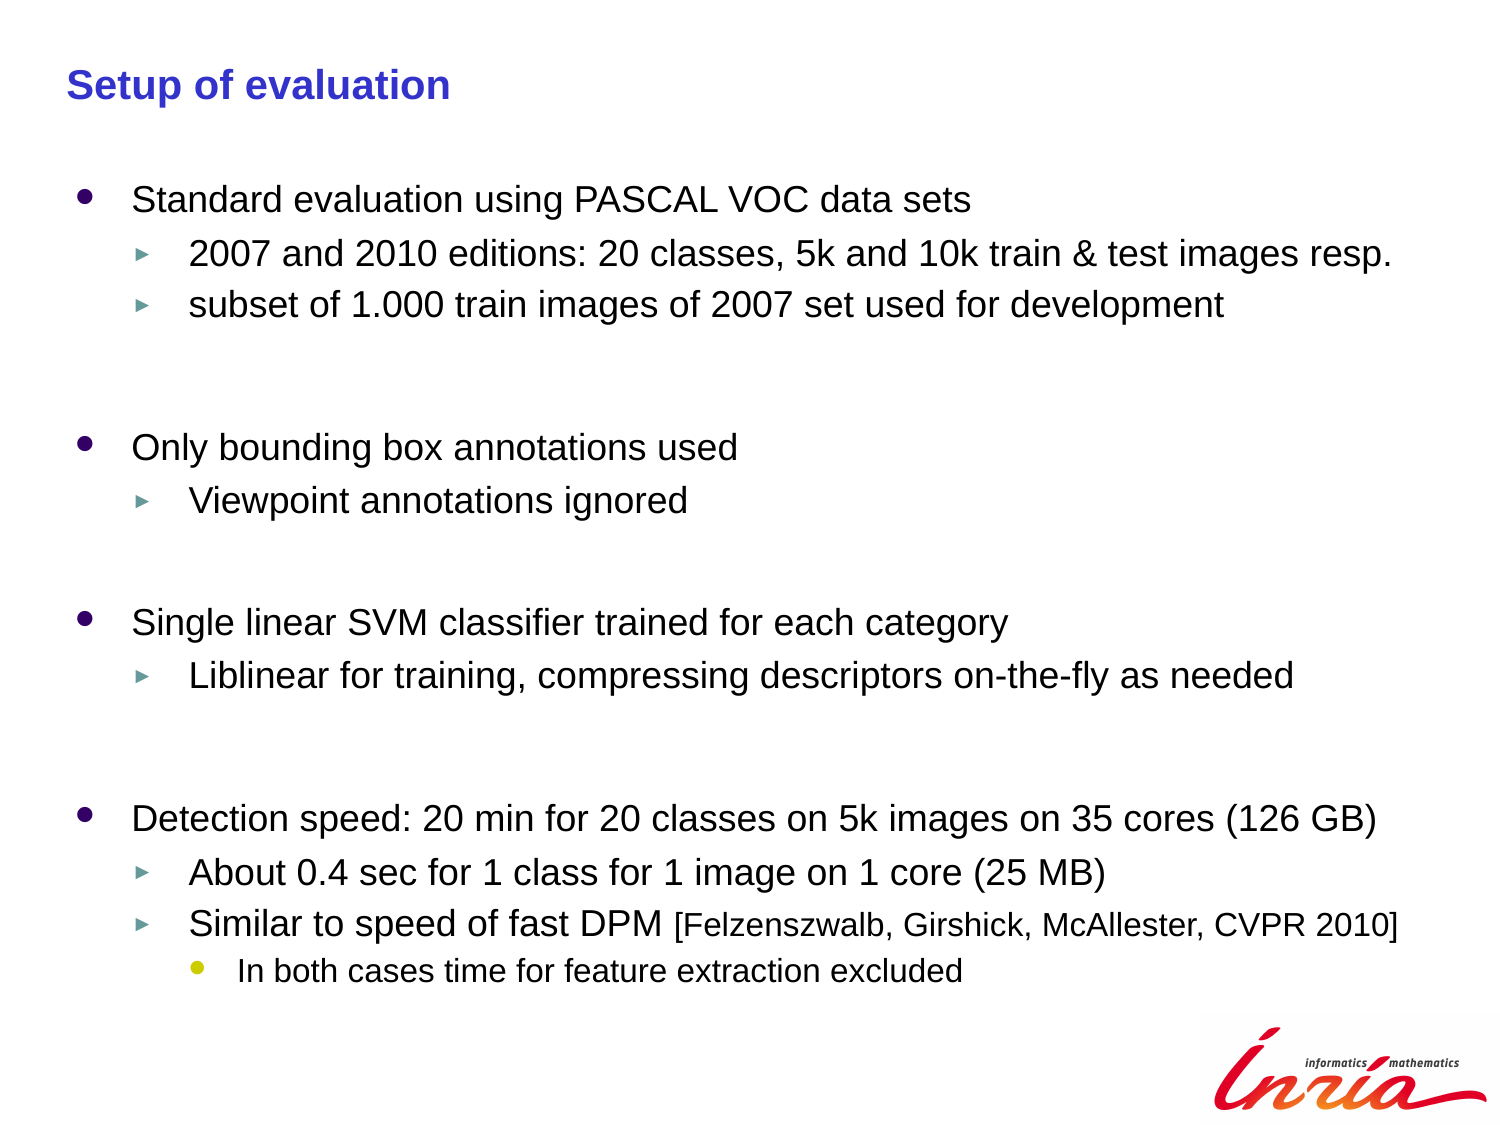

# Setup of evaluation
Standard evaluation using PASCAL VOC data sets
2007 and 2010 editions: 20 classes, 5k and 10k train & test images resp.
subset of 1.000 train images of 2007 set used for development
Only bounding box annotations used
Viewpoint annotations ignored
Single linear SVM classifier trained for each category
Liblinear for training, compressing descriptors on-the-fly as needed
Detection speed: 20 min for 20 classes on 5k images on 35 cores (126 GB)
About 0.4 sec for 1 class for 1 image on 1 core (25 MB)
Similar to speed of fast DPM [Felzenszwalb, Girshick, McAllester, CVPR 2010]
In both cases time for feature extraction excluded